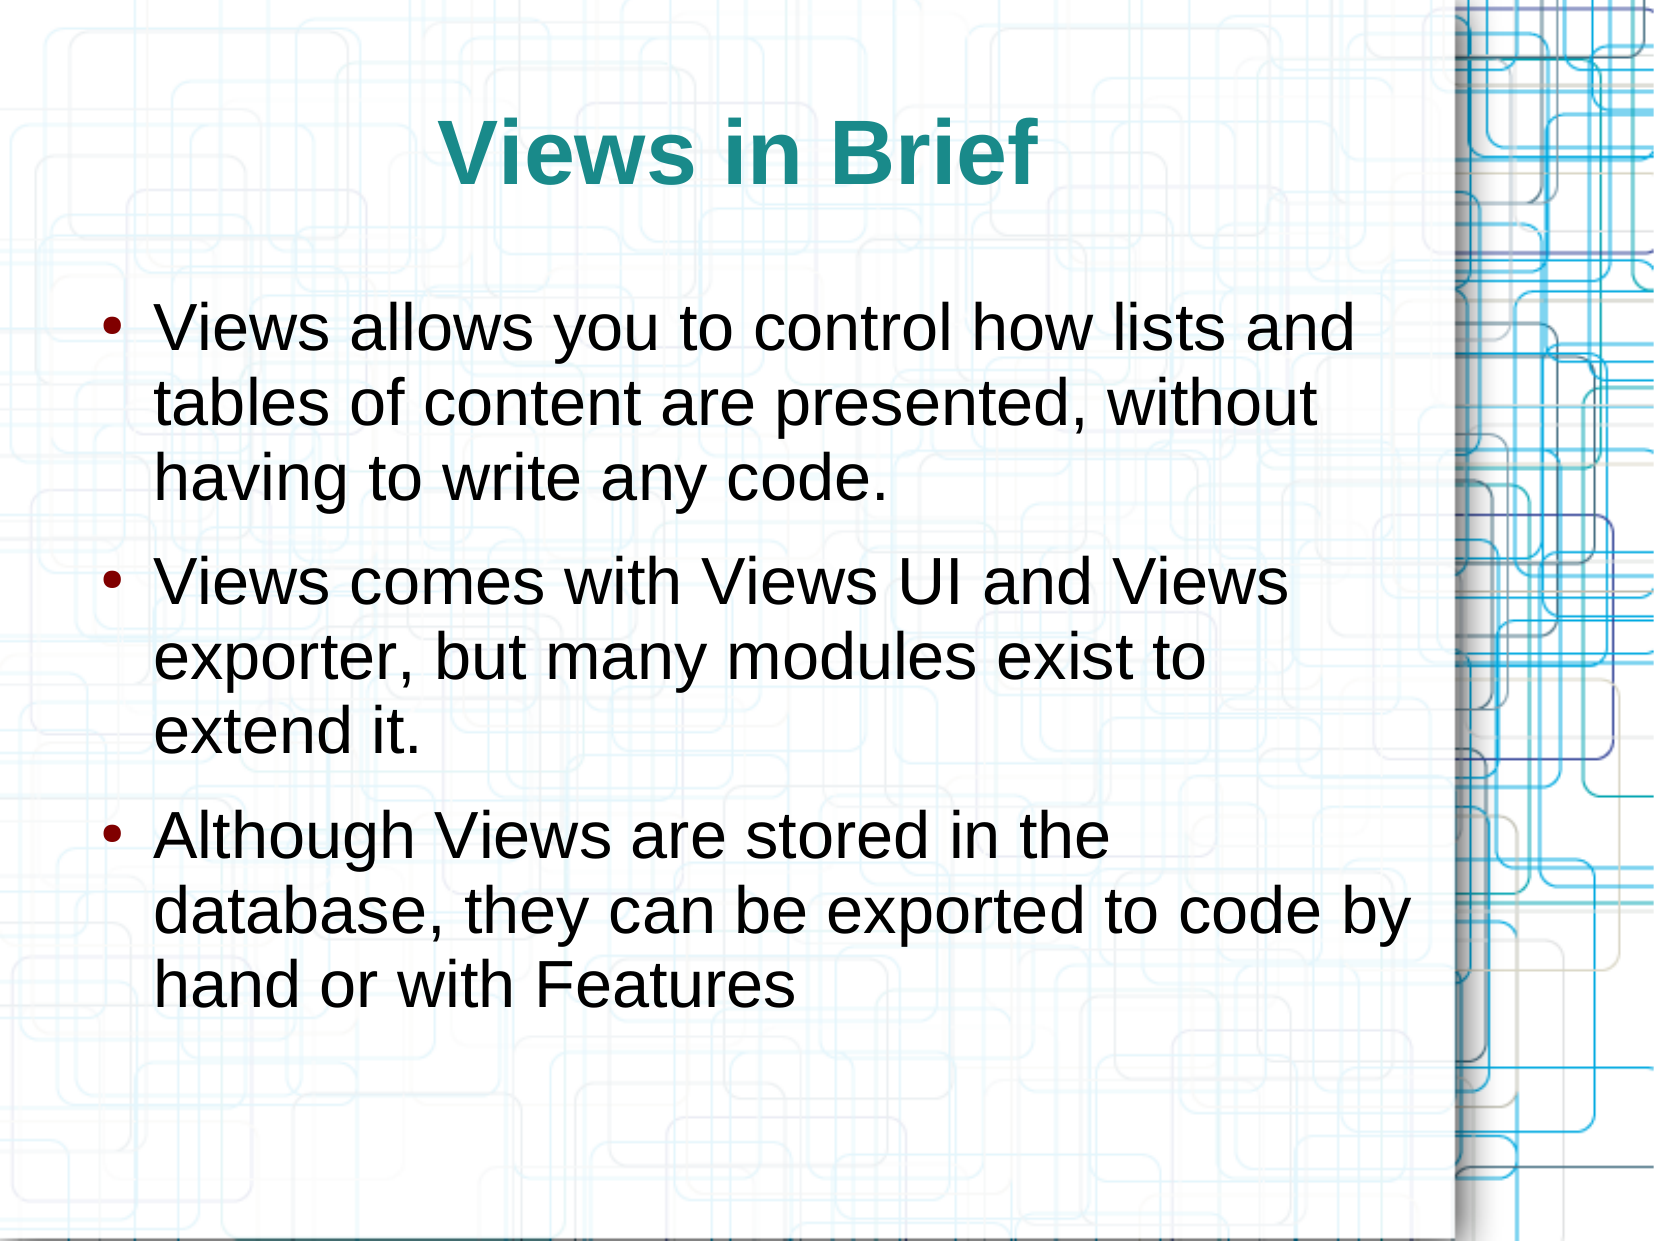

# Views in Brief
Views allows you to control how lists and tables of content are presented, without having to write any code.
Views comes with Views UI and Views exporter, but many modules exist to extend it.
Although Views are stored in the database, they can be exported to code by hand or with Features